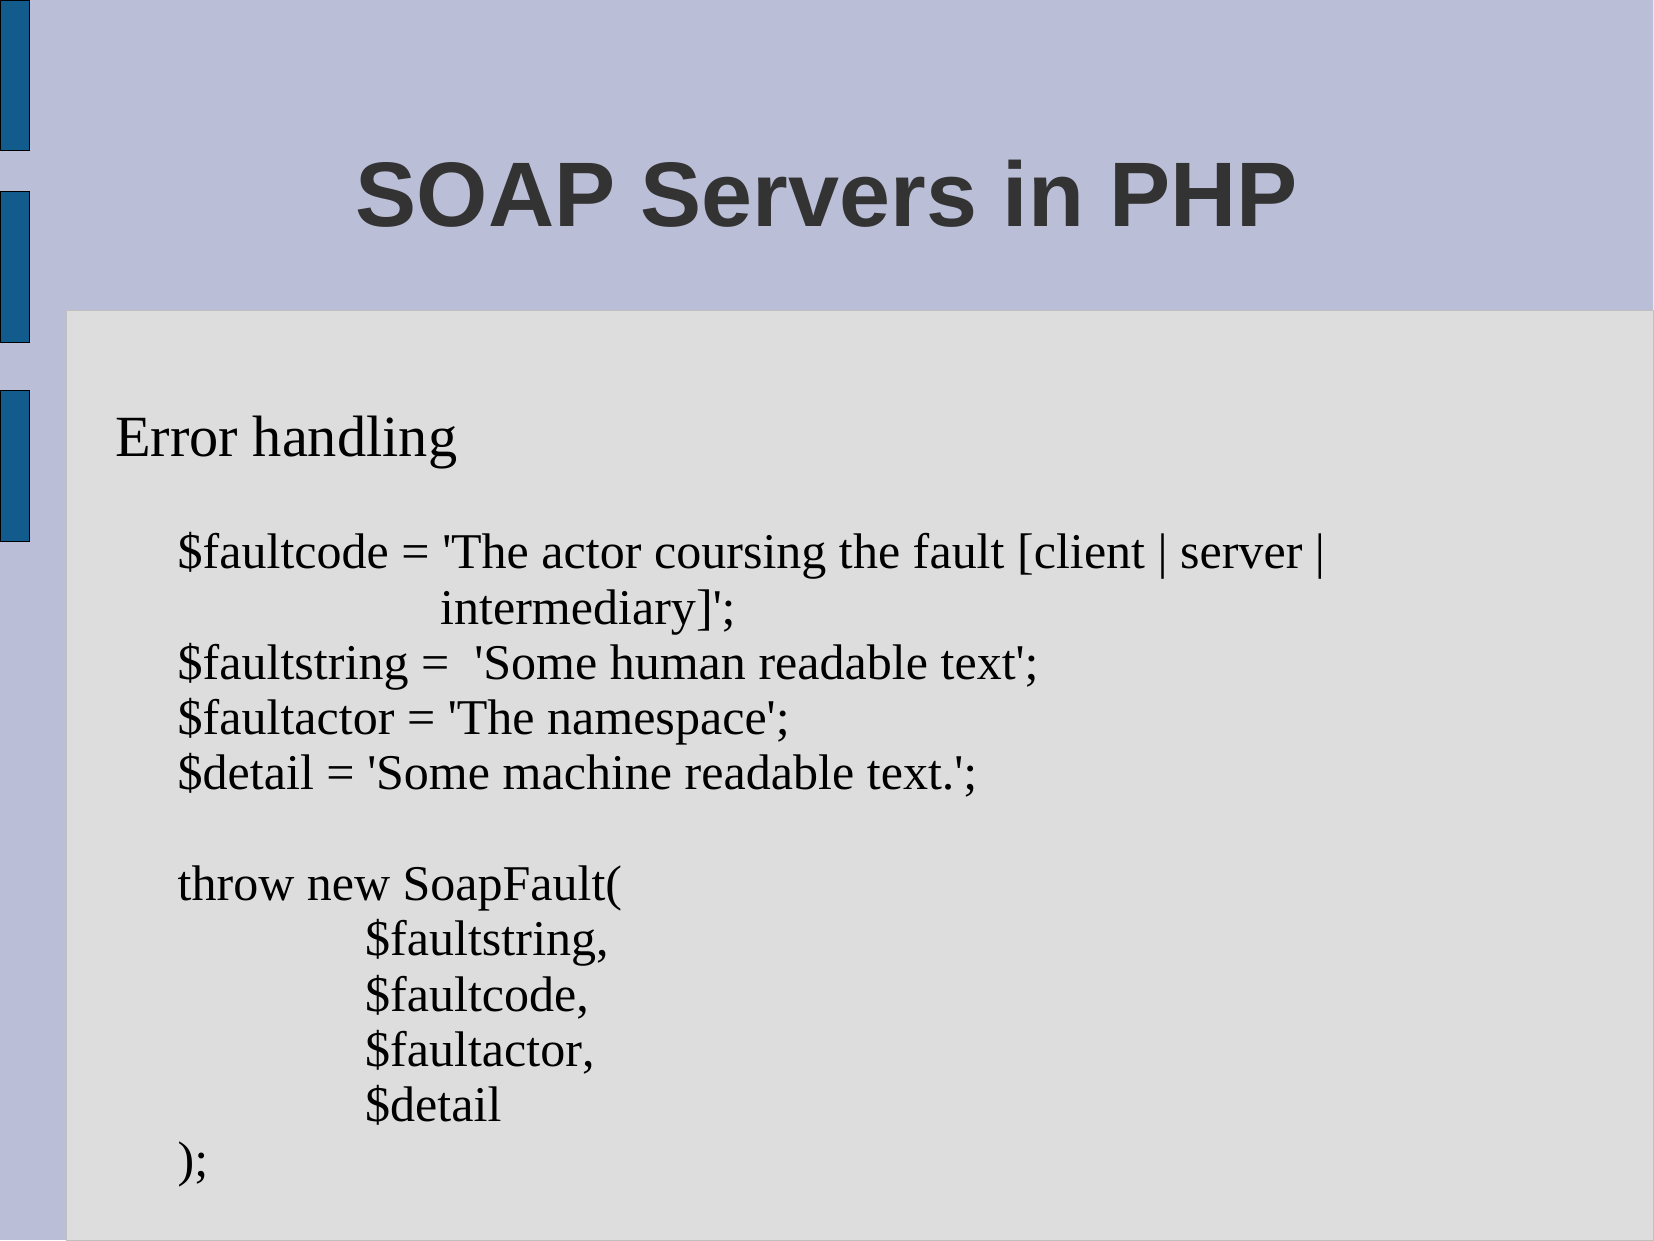

# SOAP Servers in PHP
Error handling
 $faultcode = 'The actor coursing the fault [client | server | 							 intermediary]';
 $faultstring = 'Some human readable text';
 $faultactor = 'The namespace';
 $detail = 'Some machine readable text.';
 throw new SoapFault(
 $faultstring,
 $faultcode,
 $faultactor,
 $detail
 );